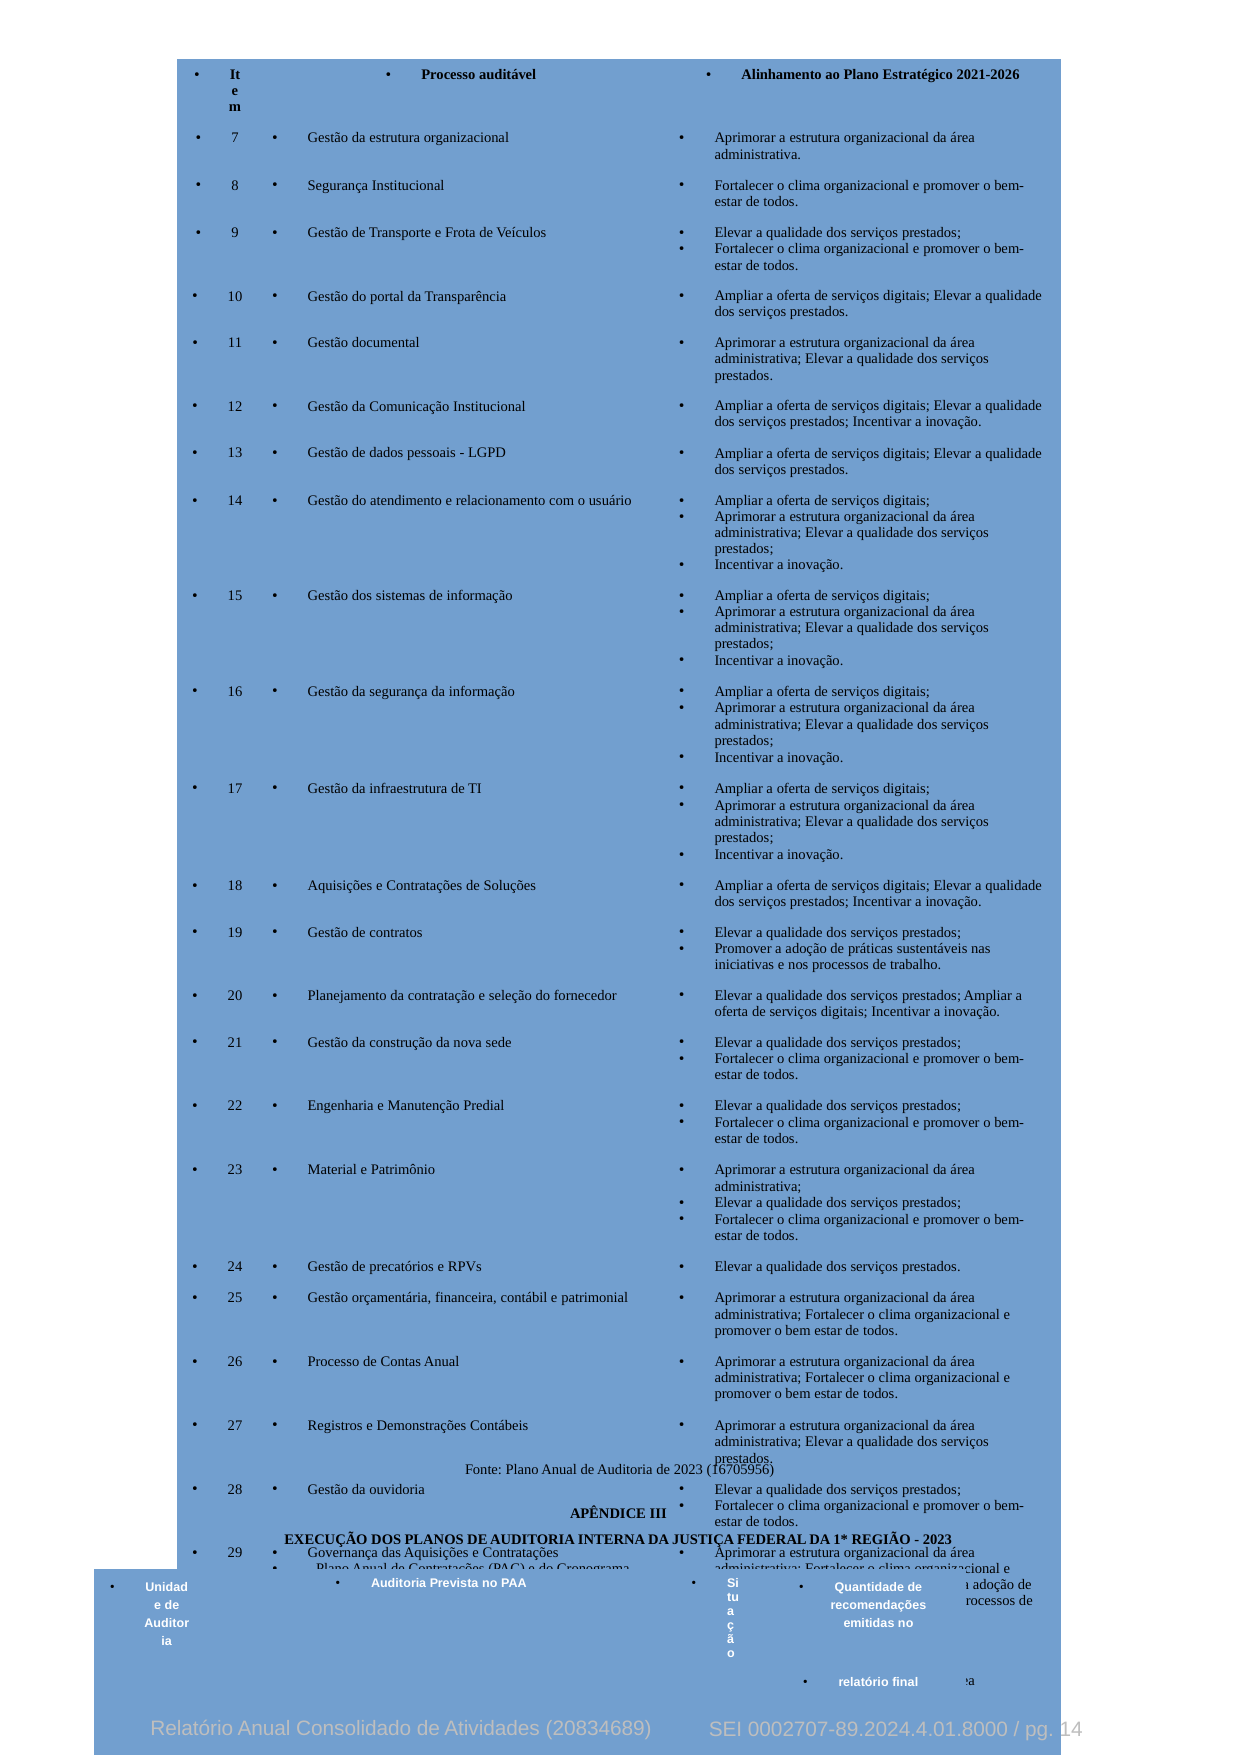

| Item | Processo auditável | Alinhamento ao Plano Estratégico 2021-2026 |
| --- | --- | --- |
| 7 | Gestão da estrutura organizacional | Aprimorar a estrutura organizacional da área administrativa. |
| 8 | Segurança Institucional | Fortalecer o clima organizacional e promover o bem-estar de todos. |
| 9 | Gestão de Transporte e Frota de Veículos | Elevar a qualidade dos serviços prestados; Fortalecer o clima organizacional e promover o bem-estar de todos. |
| 10 | Gestão do portal da Transparência | Ampliar a oferta de serviços digitais; Elevar a qualidade dos serviços prestados. |
| 11 | Gestão documental | Aprimorar a estrutura organizacional da área administrativa; Elevar a qualidade dos serviços prestados. |
| 12 | Gestão da Comunicação Institucional | Ampliar a oferta de serviços digitais; Elevar a qualidade dos serviços prestados; Incentivar a inovação. |
| 13 | Gestão de dados pessoais - LGPD | Ampliar a oferta de serviços digitais; Elevar a qualidade dos serviços prestados. |
| 14 | Gestão do atendimento e relacionamento com o usuário | Ampliar a oferta de serviços digitais; Aprimorar a estrutura organizacional da área administrativa; Elevar a qualidade dos serviços prestados; Incentivar a inovação. |
| 15 | Gestão dos sistemas de informação | Ampliar a oferta de serviços digitais; Aprimorar a estrutura organizacional da área administrativa; Elevar a qualidade dos serviços prestados; Incentivar a inovação. |
| 16 | Gestão da segurança da informação | Ampliar a oferta de serviços digitais; Aprimorar a estrutura organizacional da área administrativa; Elevar a qualidade dos serviços prestados; Incentivar a inovação. |
| 17 | Gestão da infraestrutura de TI | Ampliar a oferta de serviços digitais; Aprimorar a estrutura organizacional da área administrativa; Elevar a qualidade dos serviços prestados; Incentivar a inovação. |
| 18 | Aquisições e Contratações de Soluções | Ampliar a oferta de serviços digitais; Elevar a qualidade dos serviços prestados; Incentivar a inovação. |
| 19 | Gestão de contratos | Elevar a qualidade dos serviços prestados; Promover a adoção de práticas sustentáveis nas iniciativas e nos processos de trabalho. |
| 20 | Planejamento da contratação e seleção do fornecedor | Elevar a qualidade dos serviços prestados; Ampliar a oferta de serviços digitais; Incentivar a inovação. |
| 21 | Gestão da construção da nova sede | Elevar a qualidade dos serviços prestados; Fortalecer o clima organizacional e promover o bem-estar de todos. |
| 22 | Engenharia e Manutenção Predial | Elevar a qualidade dos serviços prestados; Fortalecer o clima organizacional e promover o bem-estar de todos. |
| 23 | Material e Patrimônio | Aprimorar a estrutura organizacional da área administrativa; Elevar a qualidade dos serviços prestados; Fortalecer o clima organizacional e promover o bem-estar de todos. |
| 24 | Gestão de precatórios e RPVs | Elevar a qualidade dos serviços prestados. |
| 25 | Gestão orçamentária, financeira, contábil e patrimonial | Aprimorar a estrutura organizacional da área administrativa; Fortalecer o clima organizacional e promover o bem estar de todos. |
| 26 | Processo de Contas Anual | Aprimorar a estrutura organizacional da área administrativa; Fortalecer o clima organizacional e promover o bem estar de todos. |
| 27 | Registros e Demonstrações Contábeis | Aprimorar a estrutura organizacional da área administrativa; Elevar a qualidade dos serviços prestados. |
| 28 | Gestão da ouvidoria | Elevar a qualidade dos serviços prestados; Fortalecer o clima organizacional e promover o bem-estar de todos. |
| 29 | Governança das Aquisições e Contratações - Plano Anual de Contratações (PAC) e do Cronograma Anual de Contratações (CAC) Governança Orçamentária e Financeira Governança Institucional Governança da Acessibilidade Governança de Tecnologia da Informação e Comunicação | Aprimorar a estrutura organizacional da área administrativa; Fortalecer o clima organizacional e promover o bem estar de todos. Promover a adoção de práticas sustentáveis nas iniciativas e nos processos de trabalho; Incentivar a inovação; Ampliar a oferta de serviços digitais; |
| 30 | Integridade | Aprimorar a estrutura organizacional da área administrativa. |
| 31 | Processamento da folha de pagamento | Aperfeiçoamento da gestão de pessoas |
| 32 | Admissão e concessão de aposentadorias e pensões | Aperfeiçoamento da gestão de pessoas |
| 33 | Afastamentos e licenças | Aperfeiçoamento da gestão de pessoas |
| 34 | Despesas de exercícios anteriores | Aperfeiçoamento da gestão de pessoas |
| 35 | Indenizações e benefícios | Aperfeiçoamento da gestão de pessoas |
| 36 | Gestão do Plano de Saúde e Programa de Qualidade de vida no Trabalho | Aperfeiçoamento da gestão de pessoas |
| 37 | Capacitação de servidores | Aperfeiçoamento da gestão de pessoas |
| 38 | Governança de Pessoas | Aperfeiçoamento da gestão de pessoas |
Fonte: Plano Anual de Auditoria de 2023 (16705956)
APÊNDICE III
EXECUÇÃO DOS PLANOS DE AUDITORIA INTERNA DA JUSTIÇA FEDERAL DA 1* REGIÃO - 2023
| Unidade de Auditoria | Auditoria Prevista no PAA | Situação | Quantidade de recomendações emitidas no |
| --- | --- | --- | --- |
| | | | relatório final |
Relatório Anual Consolidado de Atividades (20834689)
SEI 0002707-89.2024.4.01.8000 / pg. 14